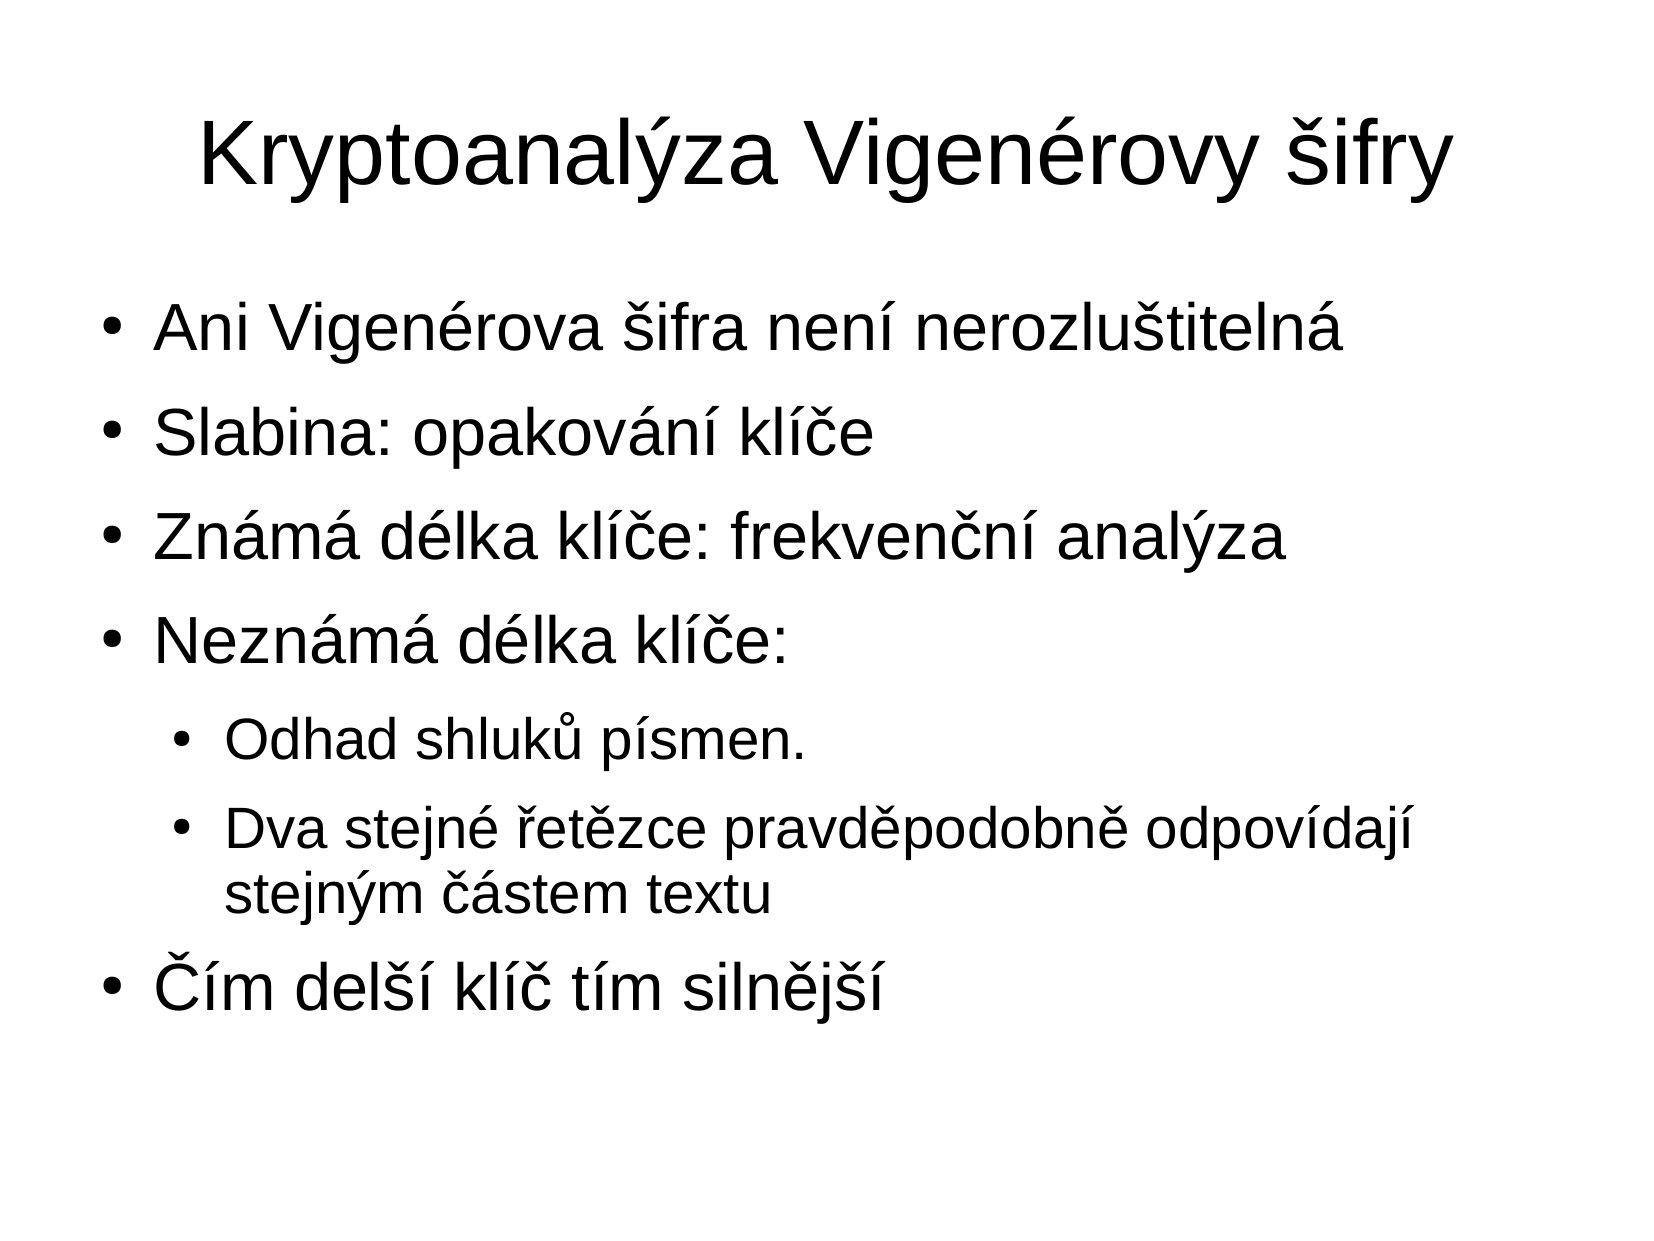

# Kryptoanalýza Vigenérovy šifry
Ani Vigenérova šifra není nerozluštitelná
Slabina: opakování klíče
Známá délka klíče: frekvenční analýza
Neznámá délka klíče:
Odhad shluků písmen.
Dva stejné řetězce pravděpodobně odpovídají stejným částem textu
Čím delší klíč tím silnější